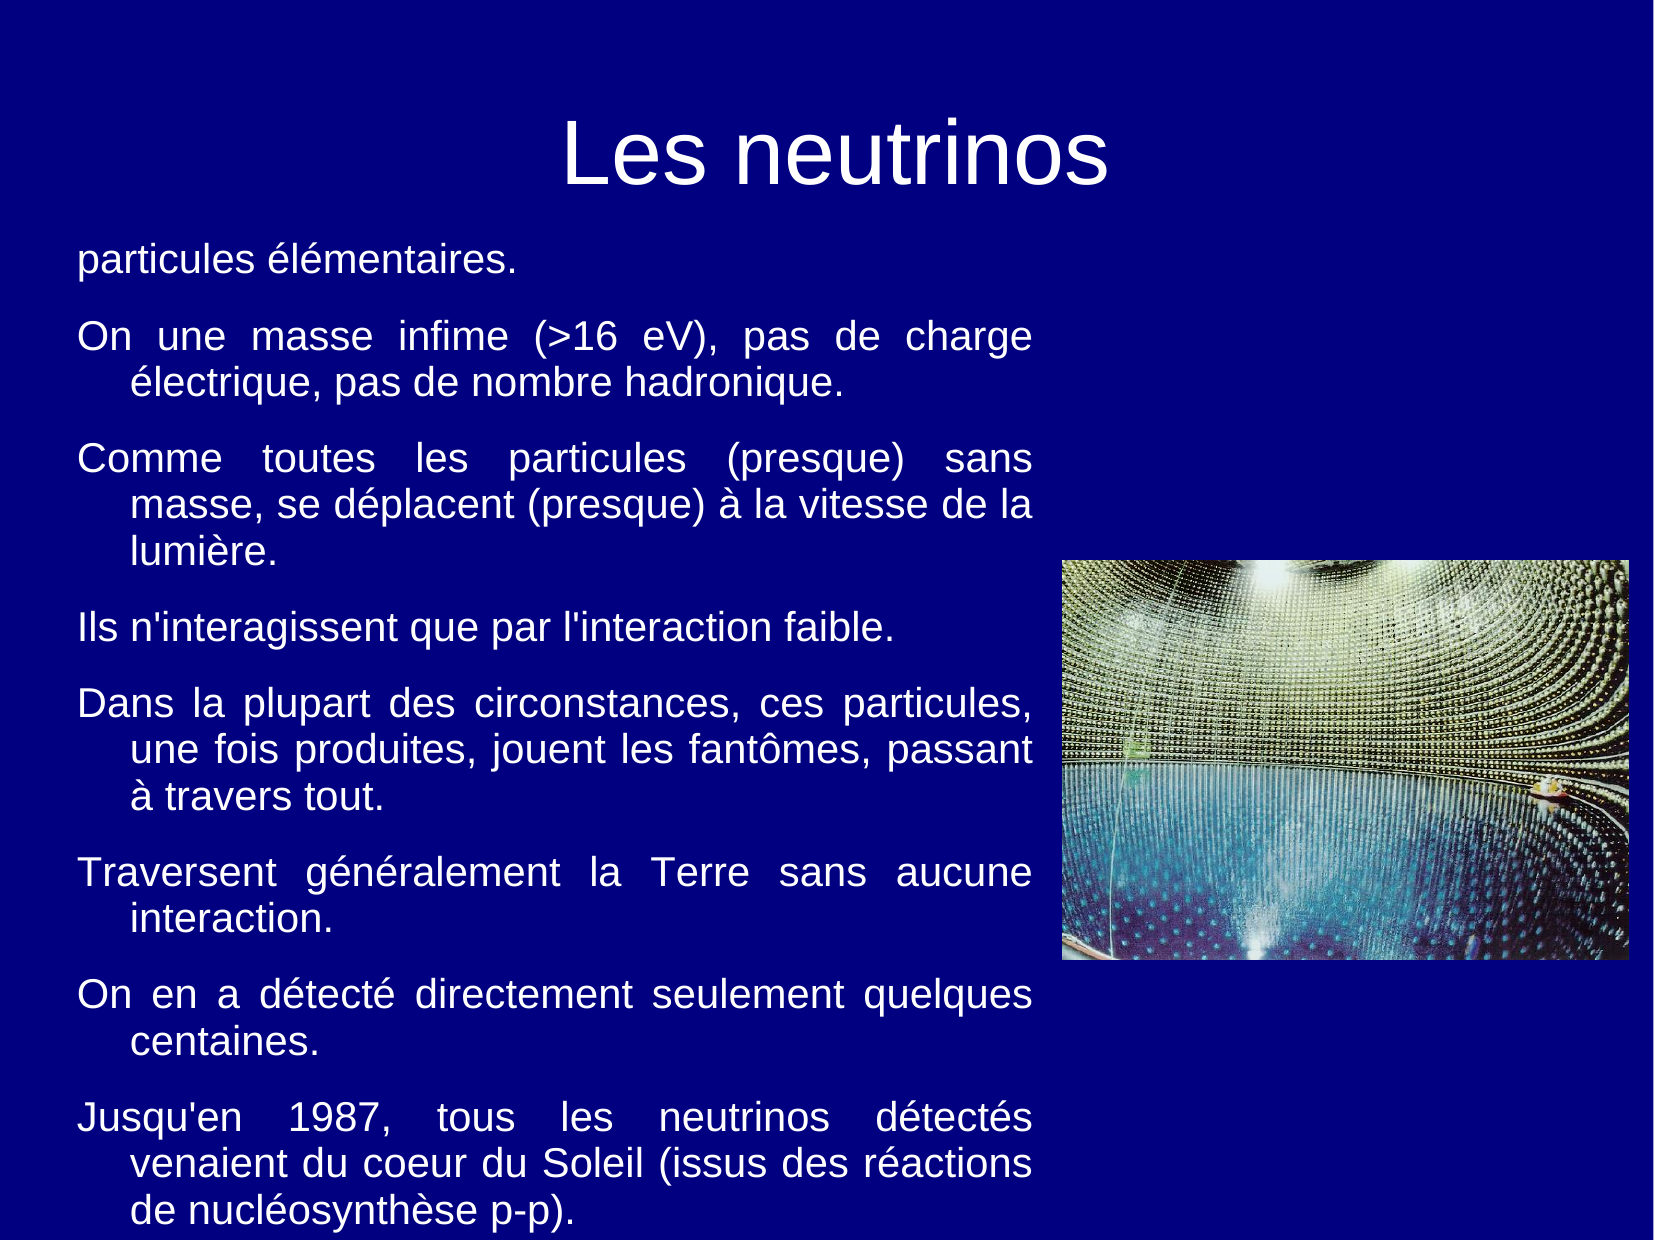

# Les neutrinos
particules élémentaires.
On une masse infime (>16 eV), pas de charge électrique, pas de nombre hadronique.
Comme toutes les particules (presque) sans masse, se déplacent (presque) à la vitesse de la lumière.
Ils n'interagissent que par l'interaction faible.
Dans la plupart des circonstances, ces particules, une fois produites, jouent les fantômes, passant à travers tout.
Traversent généralement la Terre sans aucune interaction.
On en a détecté directement seulement quelques centaines.
Jusqu'en 1987, tous les neutrinos détectés venaient du coeur du Soleil (issus des réactions de nucléosynthèse p-p).